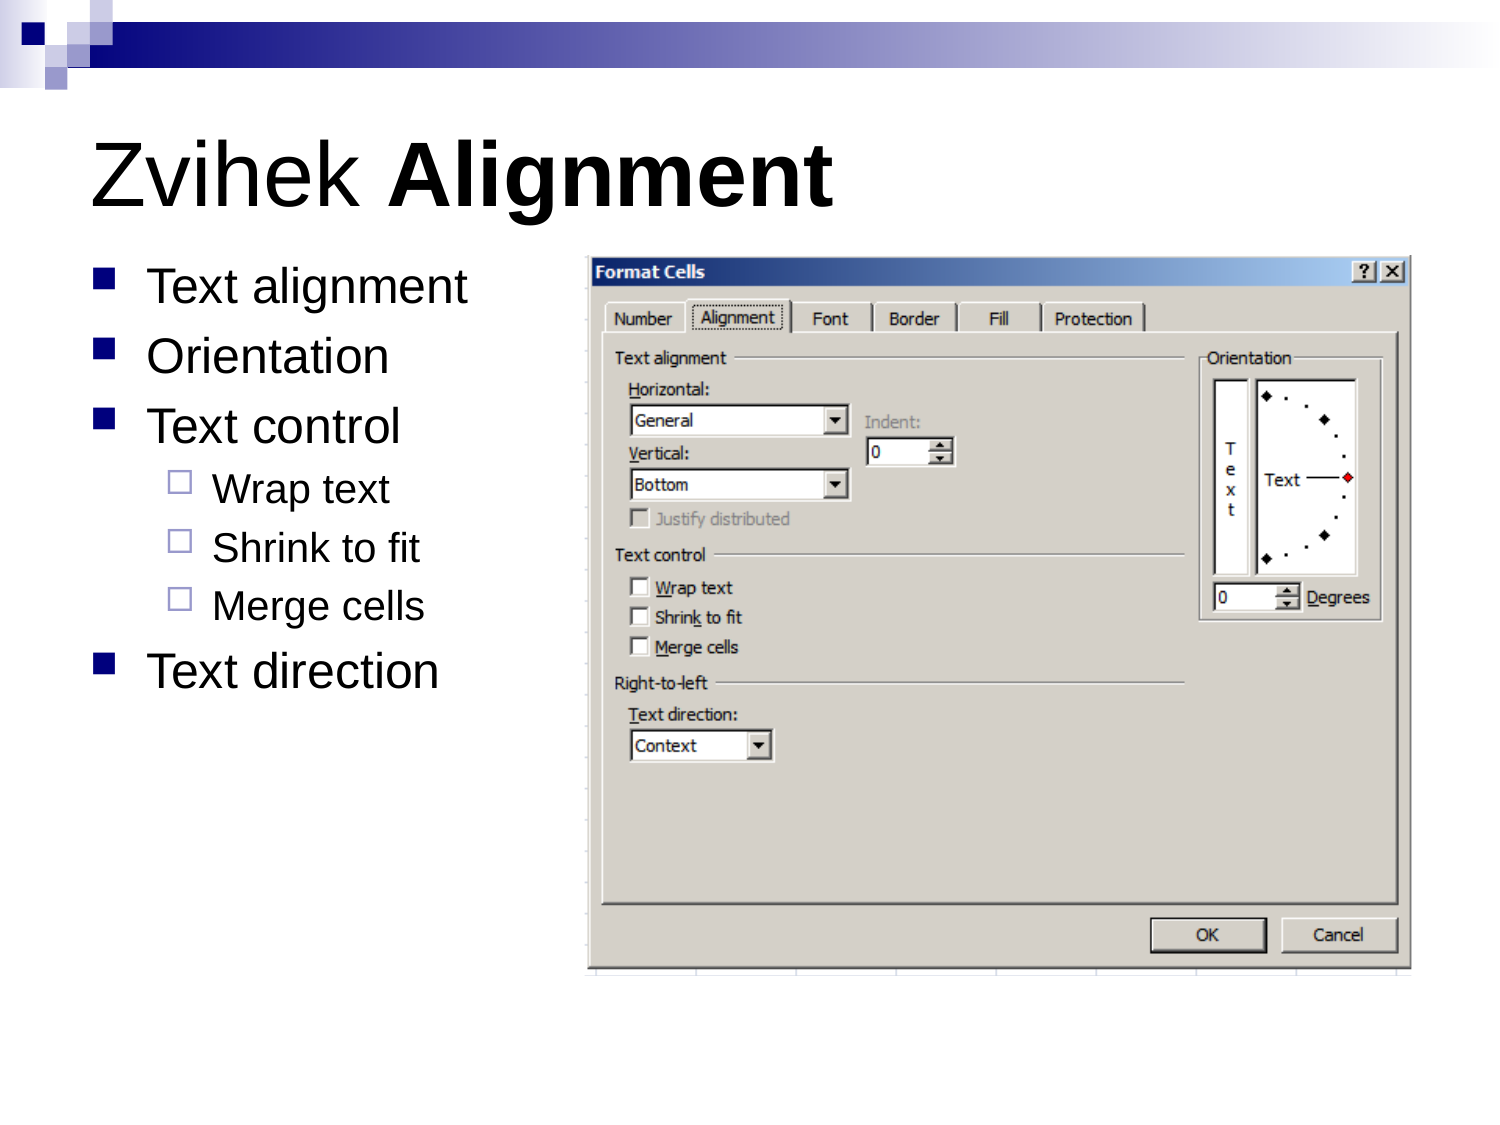

# Zvihek Alignment
Text alignment
Orientation
Text control
Wrap text
Shrink to fit
Merge cells
Text direction